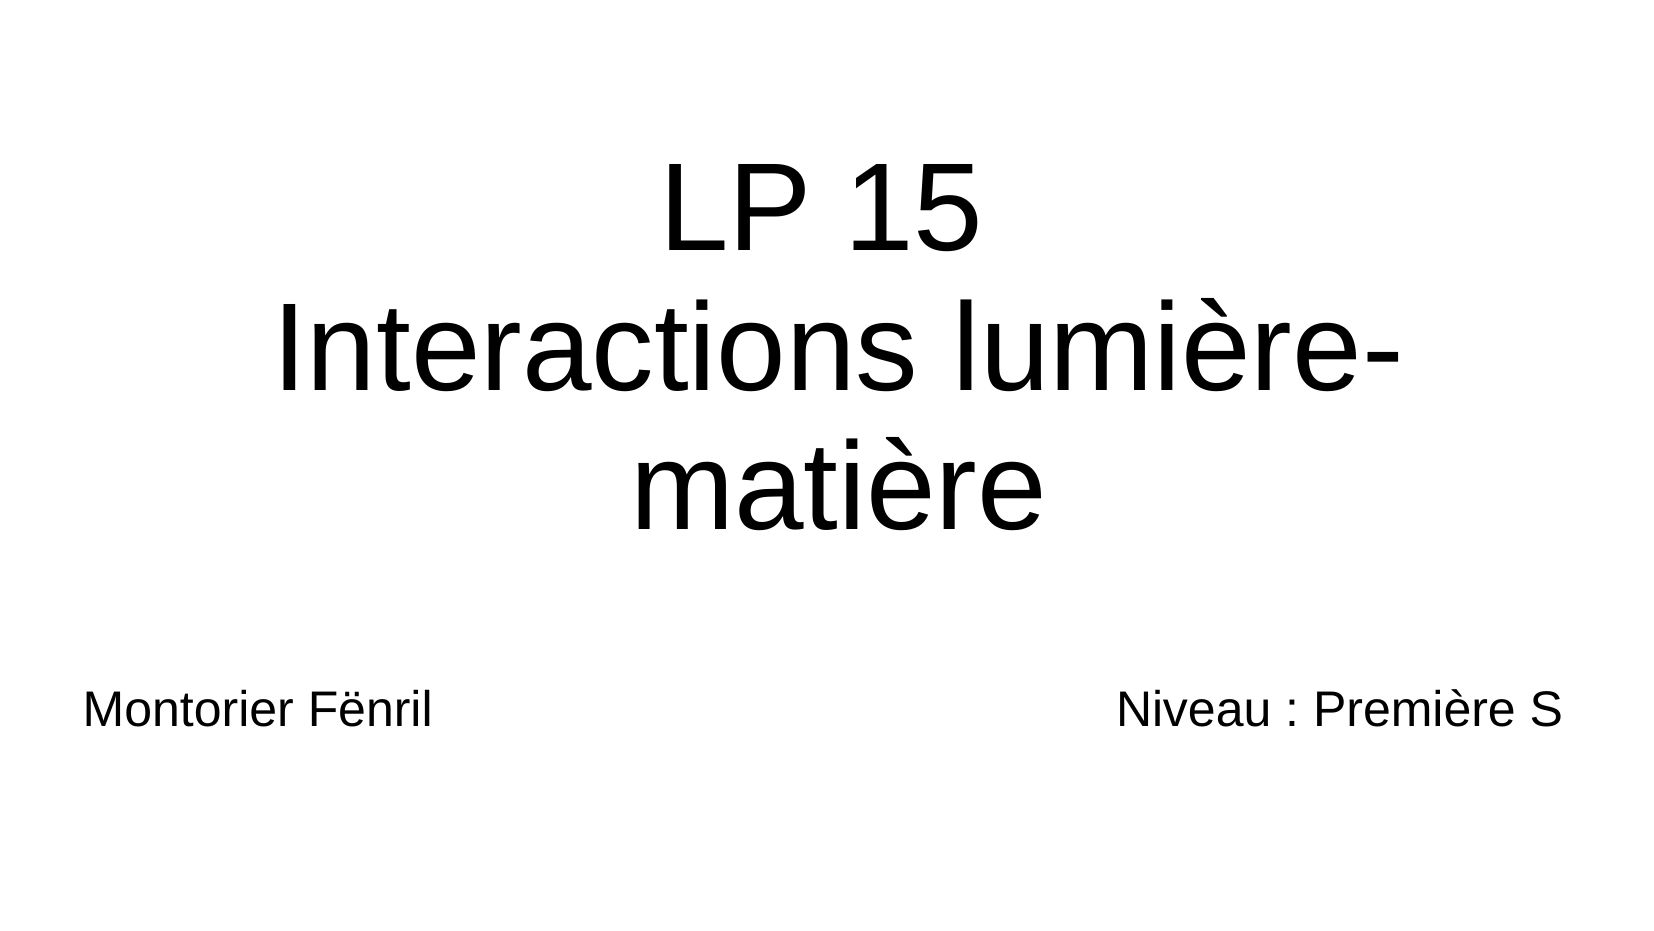

# LP 15 Interactions lumière-matière
Montorier Fënril										Niveau : Première S